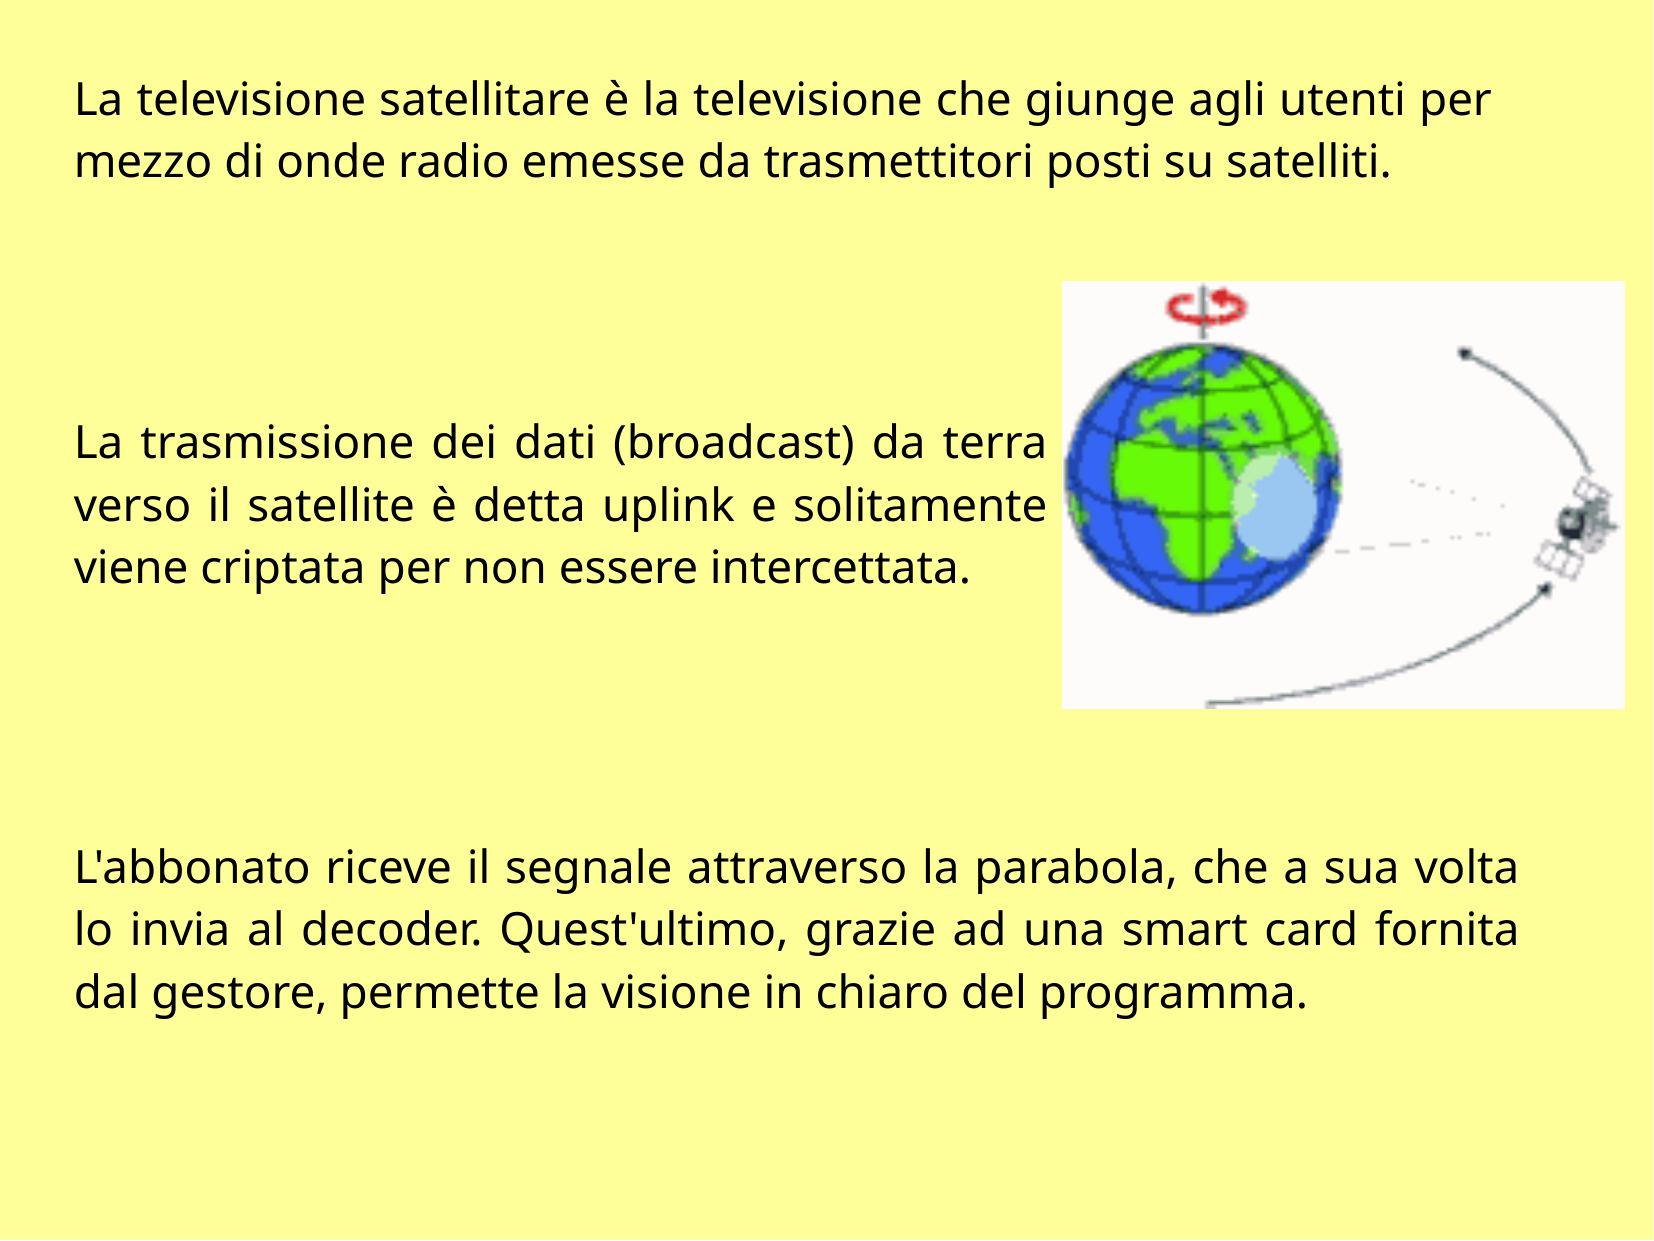

La televisione satellitare è la televisione che giunge agli utenti per mezzo di onde radio emesse da trasmettitori posti su satelliti.
La trasmissione dei dati (broadcast) da terra verso il satellite è detta uplink e solitamente viene criptata per non essere intercettata.
L'abbonato riceve il segnale attraverso la parabola, che a sua volta lo invia al decoder. Quest'ultimo, grazie ad una smart card fornita dal gestore, permette la visione in chiaro del programma.